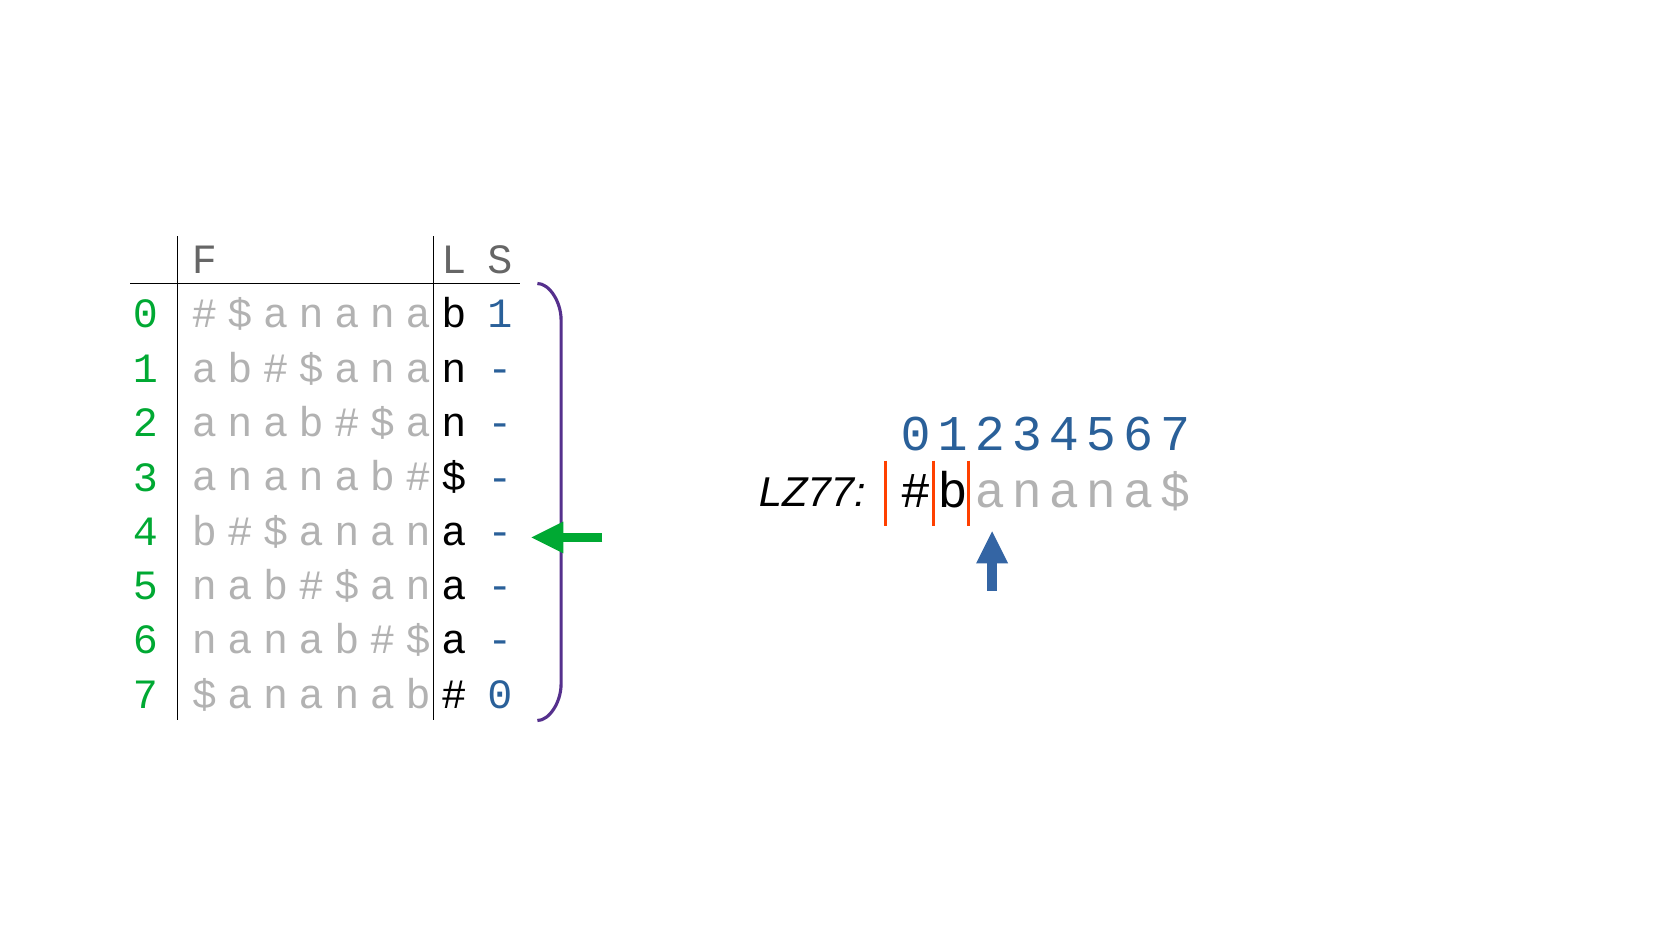

F L
#$ananab
ab#$anan
anab#$an
ananab#$
b#$anana
nab#$ana
nanab#$a
$ananab#
0
1
2
3
4
5
6
7
S
1
-
-
-
-
-
-
0
01234567
#banana$
LZ77: